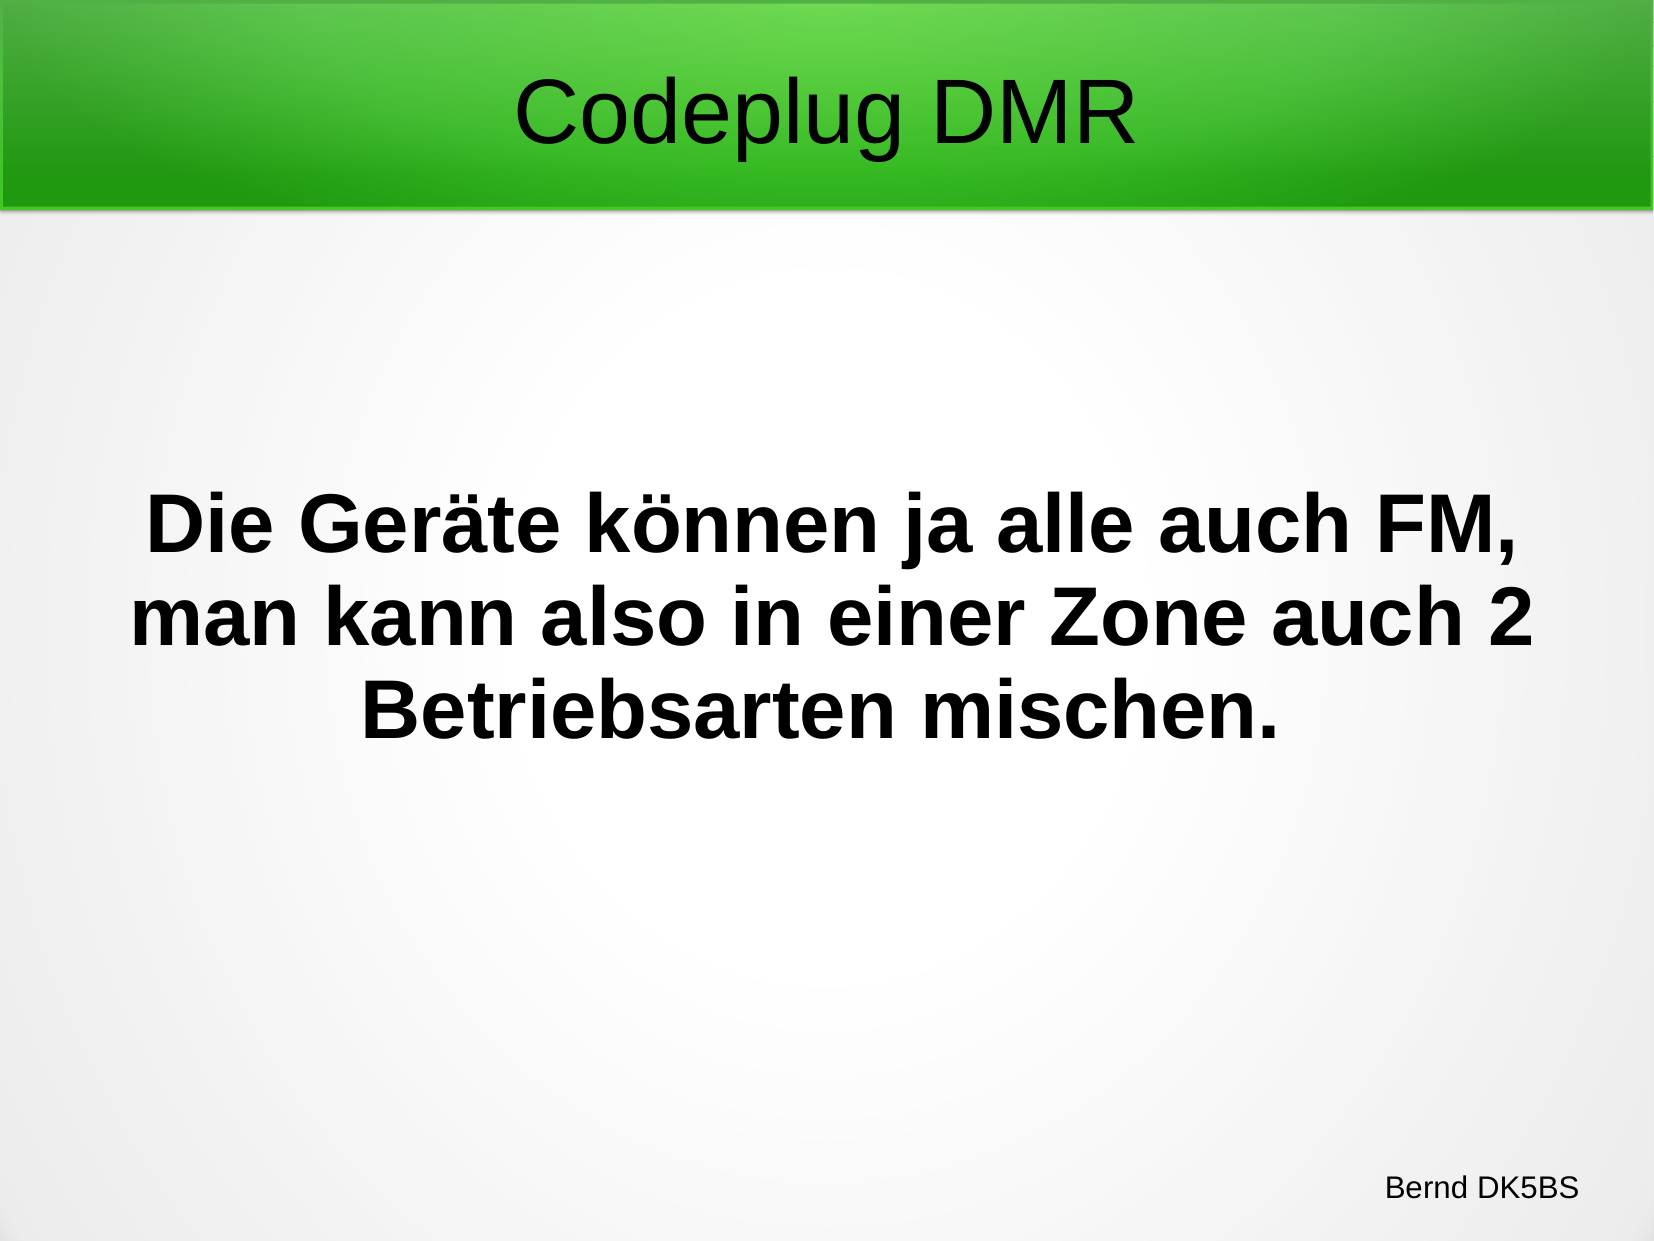

# Codeplug DMR
Die Geräte können ja alle auch FM, man kann also in einer Zone auch 2 Betriebsarten mischen.
Bernd DK5BS